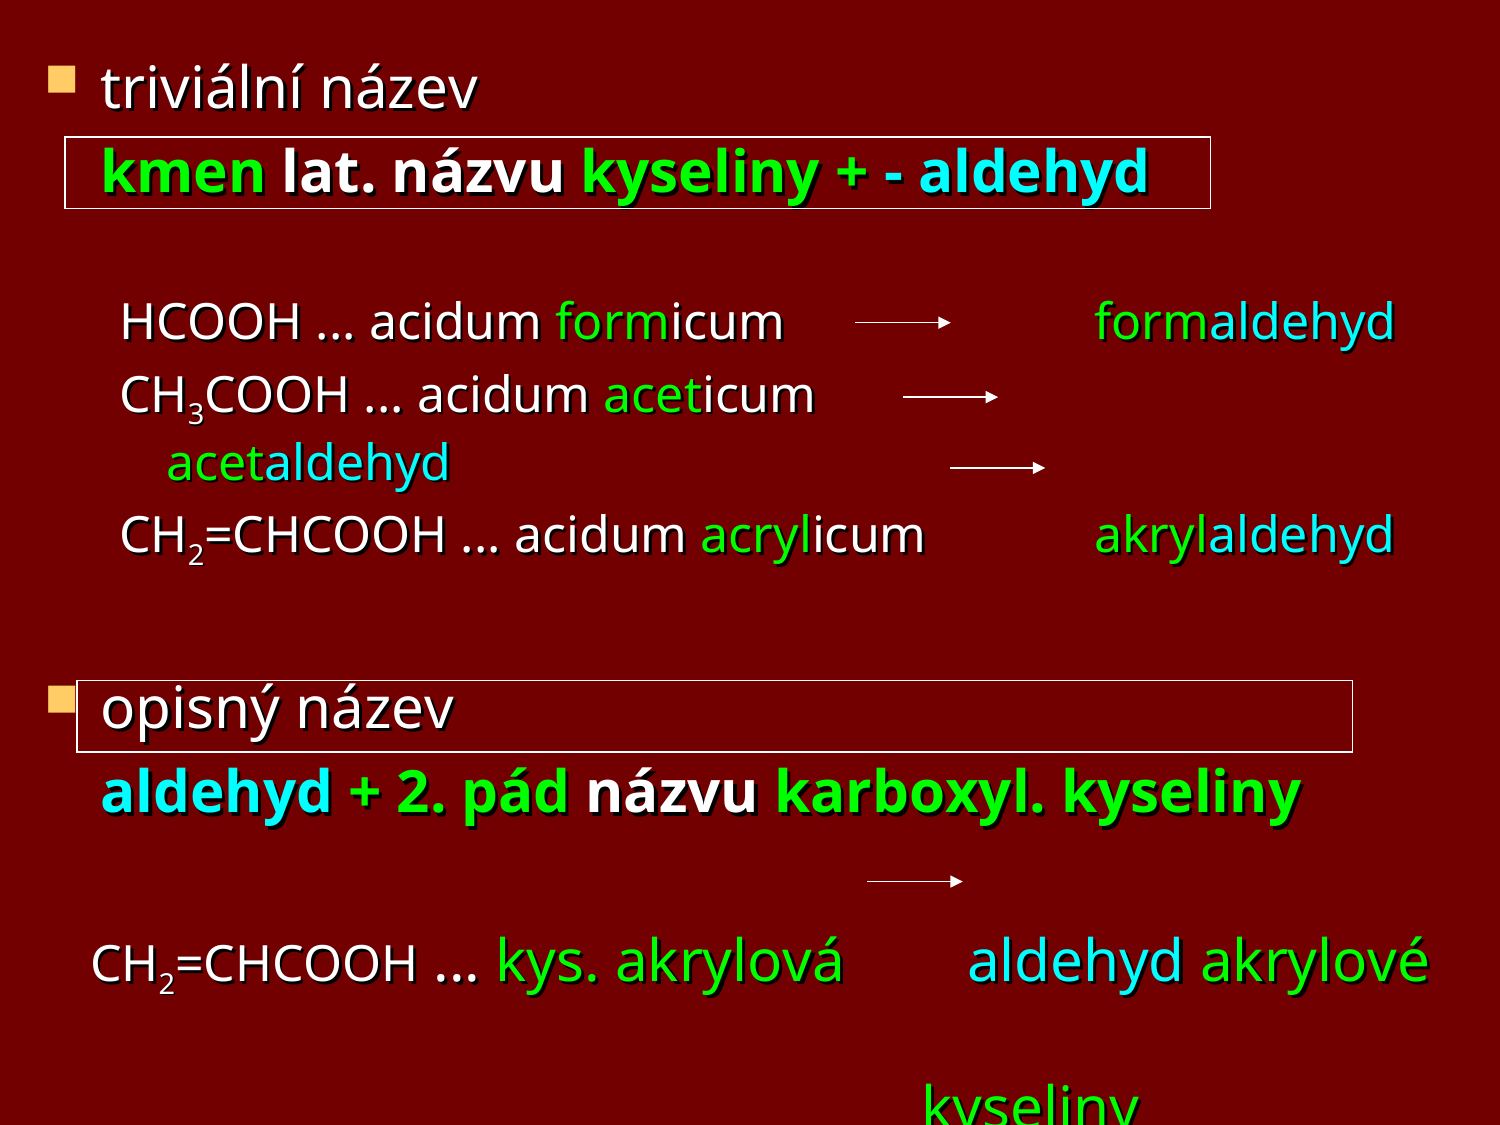

# triviální název
	kmen lat. názvu kyseliny + - aldehyd
HCOOH ... acidum formicum 		formaldehyd
CH3COOH ... acidum aceticum 		acetaldehyd
CH2=CHCOOH ... acidum acrylicum		akrylaldehyd
opisný název
	aldehyd + 2. pád názvu karboxyl. kyseliny
 CH2=CHCOOH ... kys. akrylová aldehyd akrylové
 kyseliny